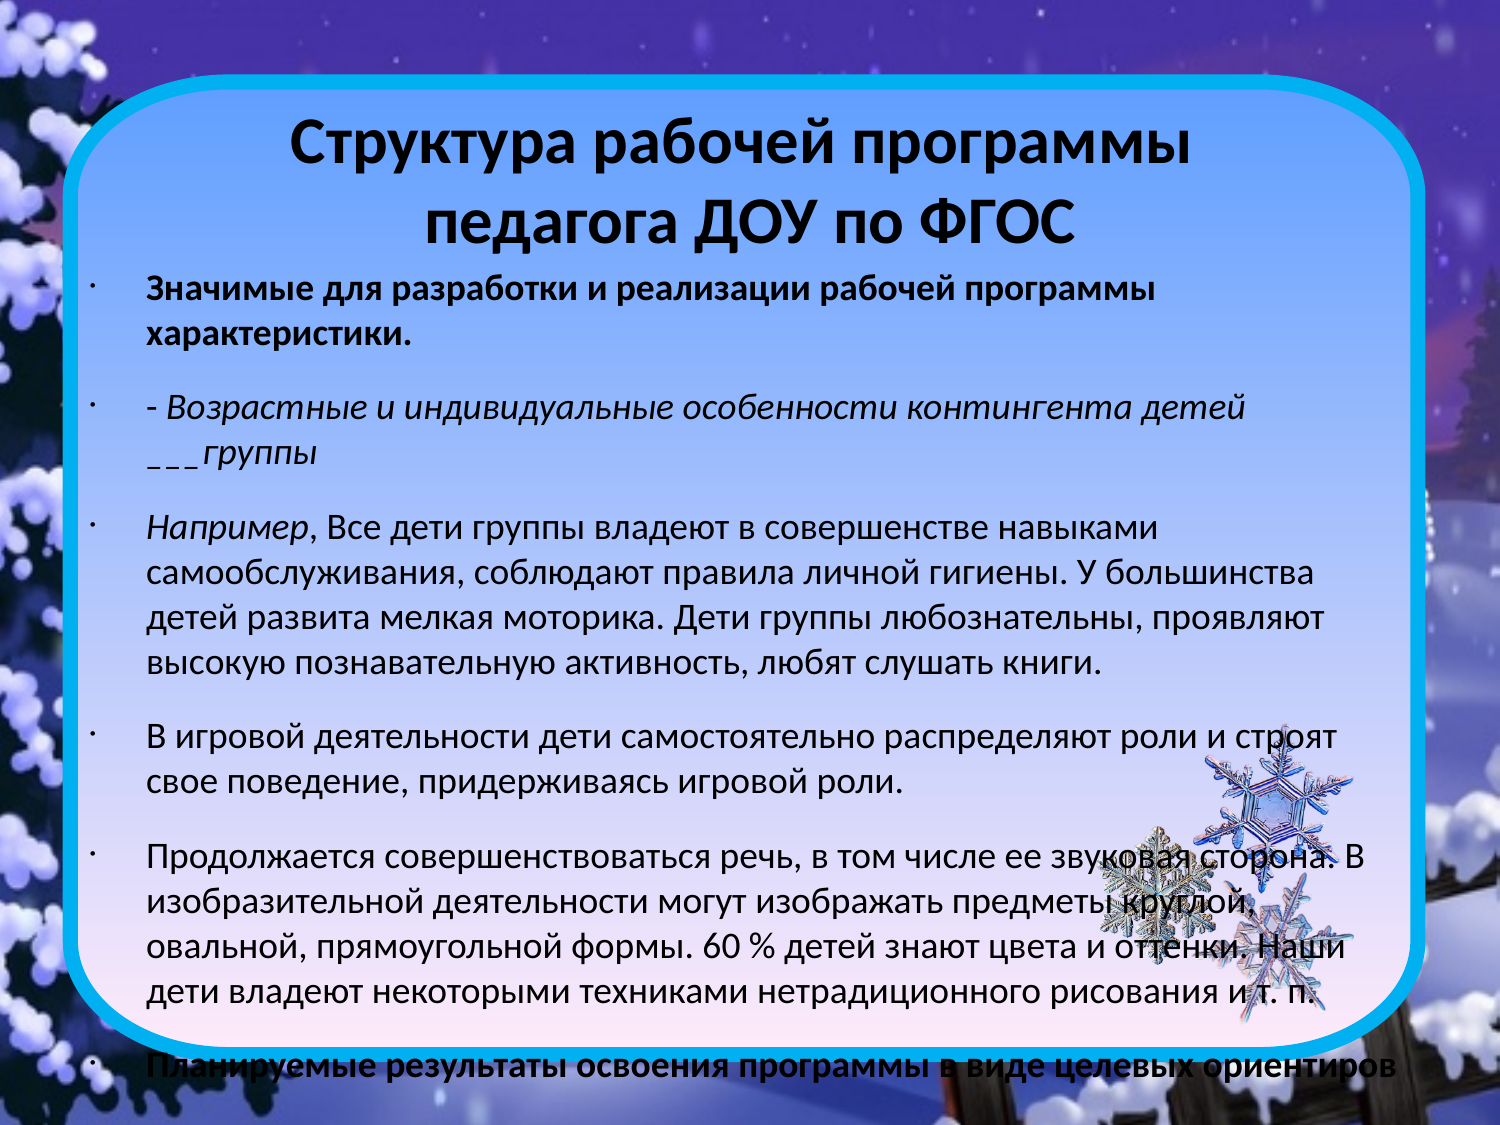

# Структура рабочей программы педагога ДОУ по ФГОС
Значимые для разработки и реализации рабочей программы характеристики.
- Возрастные и индивидуальные особенности контингента детей ___группы
Например, Все дети группы владеют в совершенстве навыками самообслуживания, соблюдают правила личной гигиены. У большинства детей развита мелкая моторика. Дети группы любознательны, проявляют высокую познавательную активность, любят слушать книги.
В игровой деятельности дети самостоятельно распределяют роли и строят свое поведение, придерживаясь игровой роли.
Продолжается совершенствоваться речь, в том числе ее звуковая сторона. В изобразительной деятельности могут изображать предметы круглой, овальной, прямоугольной формы. 60 % детей знают цвета и оттенки. Наши дети владеют некоторыми техниками нетрадиционного рисования и т. п.
Планируемые результаты освоения программы в виде целевых ориентиров